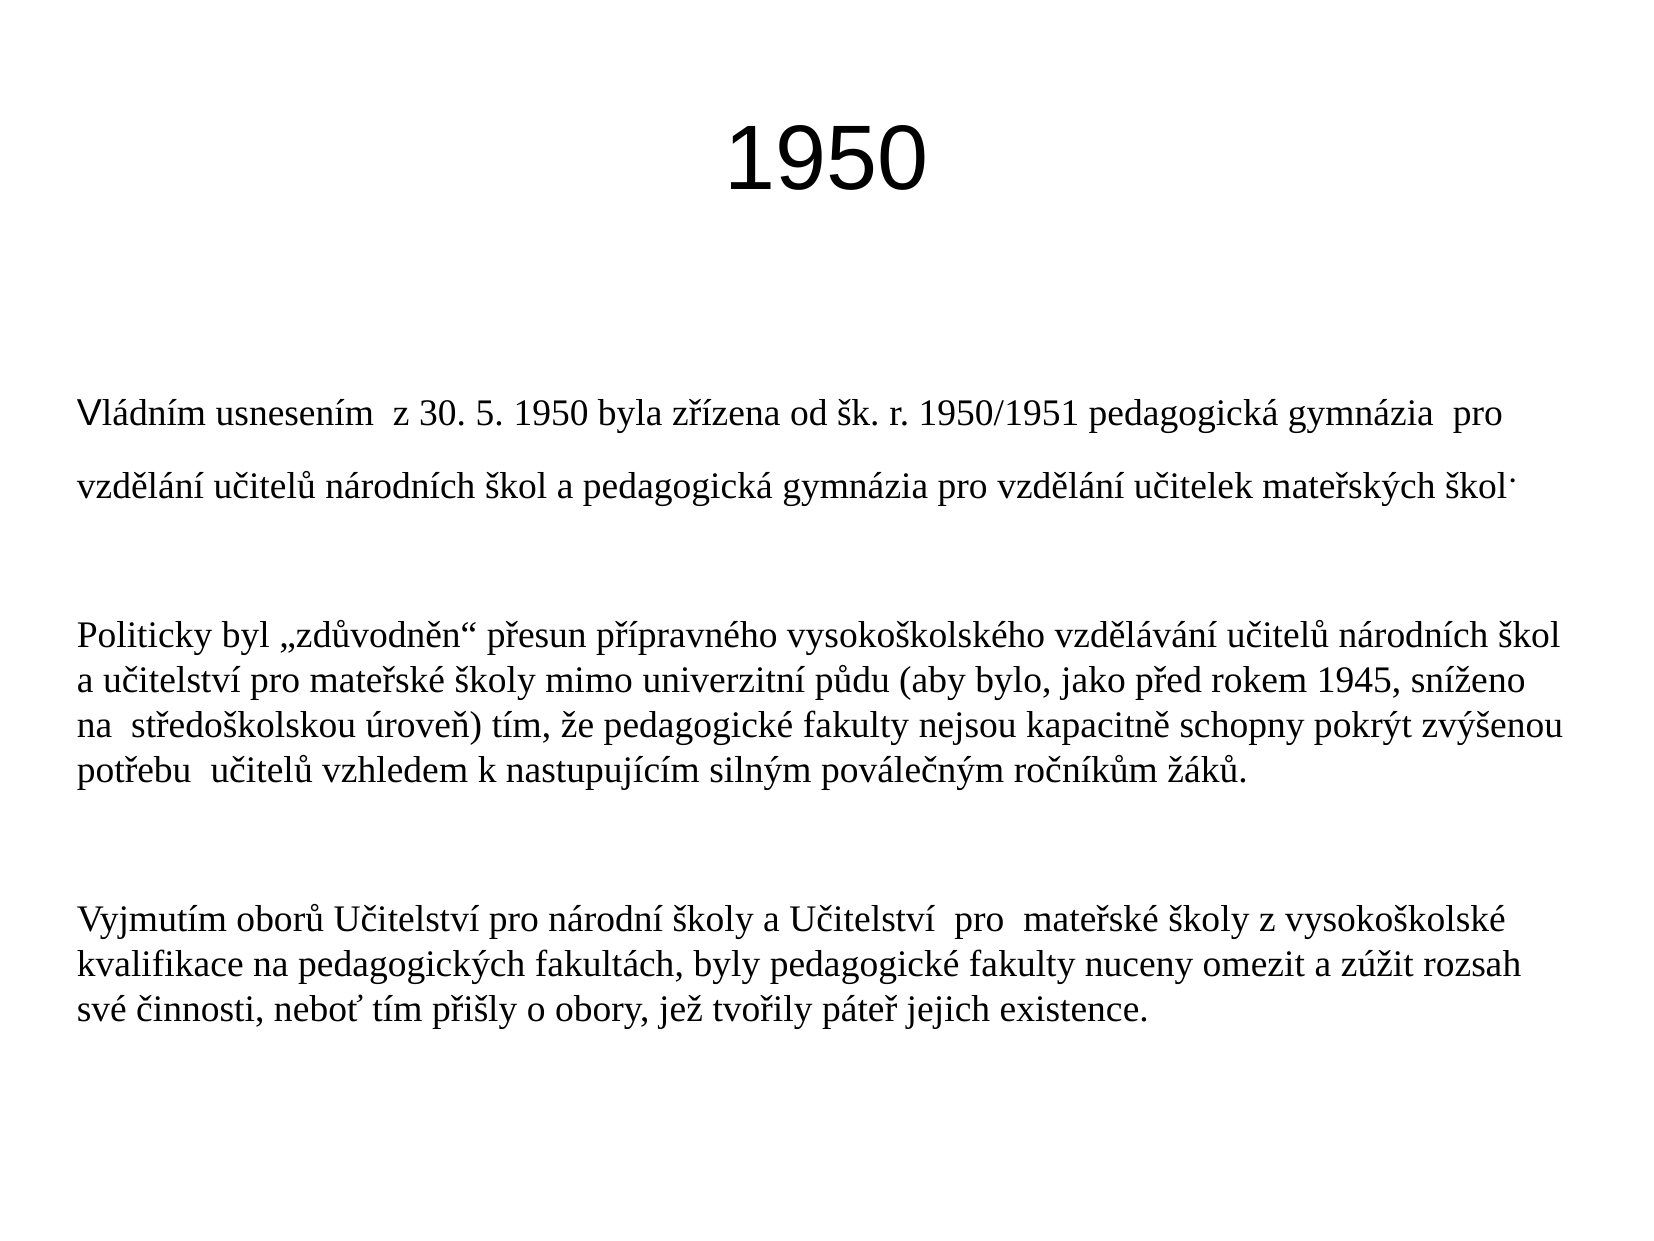

# 1950
Vládním usnesením z 30. 5. 1950 byla zřízena od šk. r. 1950/1951 pedagogická gymnázia pro vzdělání učitelů národních škol a pedagogická gymnázia pro vzdělání učitelek mateřských škol.
Politicky byl „zdůvodněn“ přesun přípravného vysokoškolského vzdělávání učitelů národních škol a učitelství pro mateřské školy mimo univerzitní půdu (aby bylo, jako před rokem 1945, sníženo na středoškolskou úroveň) tím, že pedagogické fakulty nejsou kapacitně schopny pokrýt zvýšenou potřebu učitelů vzhledem k nastupujícím silným poválečným ročníkům žáků.
Vyjmutím oborů Učitelství pro národní školy a Učitelství pro mateřské školy z vysokoškolské kvalifikace na pedagogických fakultách, byly pedagogické fakulty nuceny omezit a zúžit rozsah své činnosti, neboť tím přišly o obory, jež tvořily páteř jejich existence.